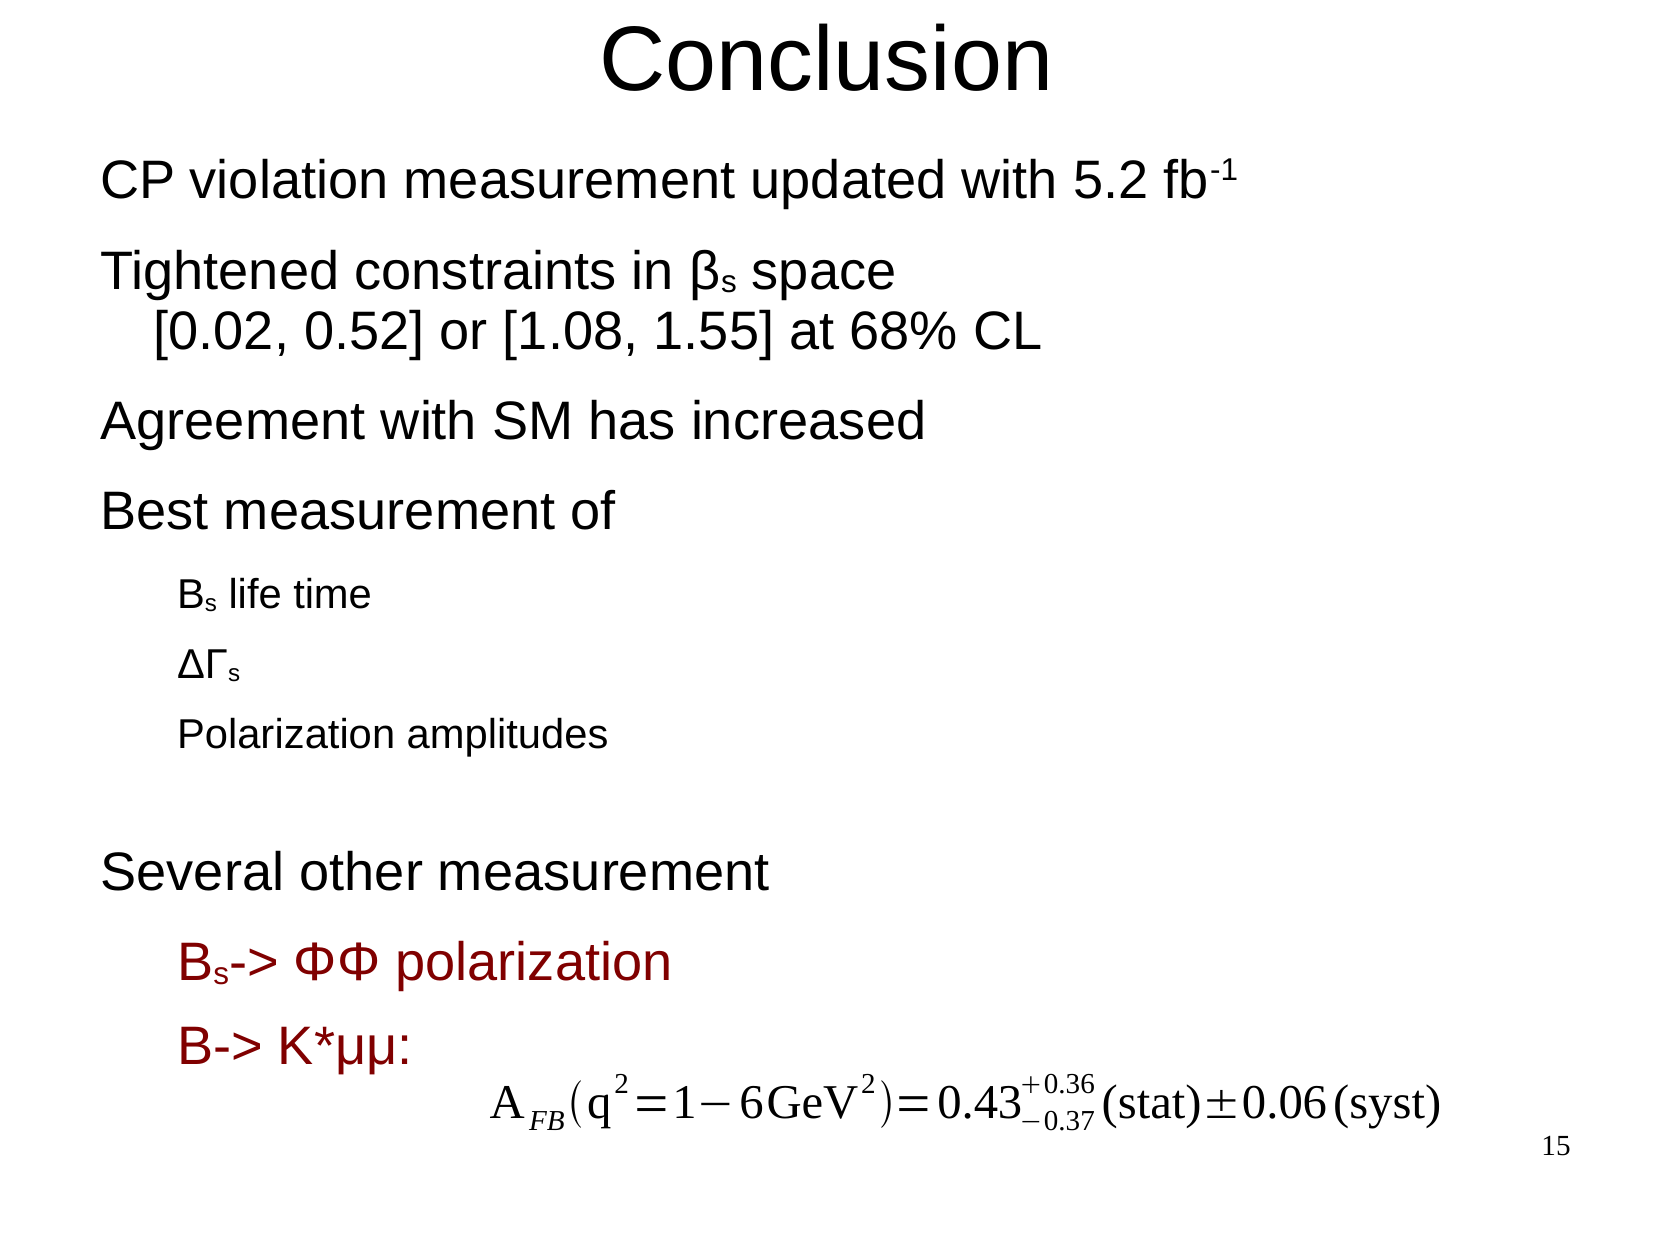

# Conclusion
CP violation measurement updated with 5.2 fb-1
Tightened constraints in βs space
[0.02, 0.52] or [1.08, 1.55] at 68% CL
Agreement with SM has increased
Best measurement of
Bs life time
ΔΓs
Polarization amplitudes
Several other measurement
Bs-> ΦΦ polarization
B-> K*μμ:
15